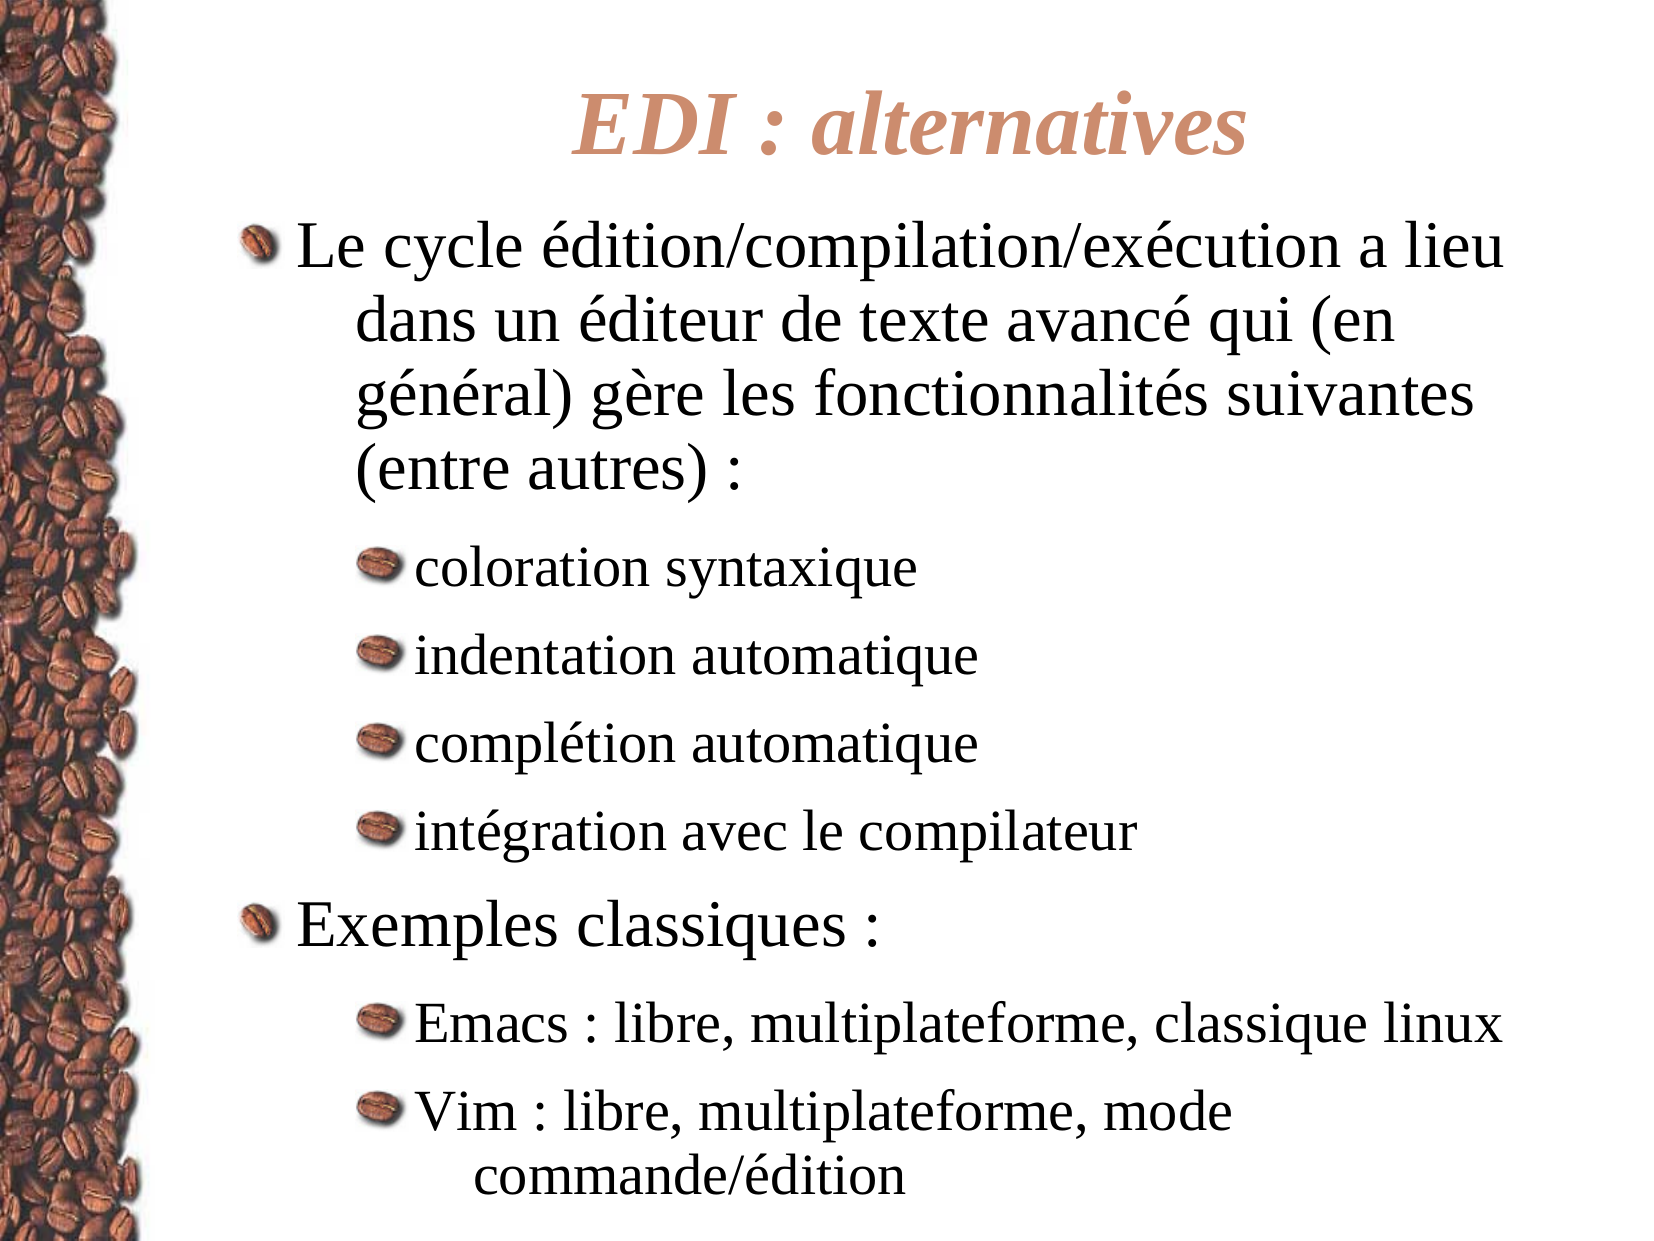

# EDI : alternatives
Le cycle édition/compilation/exécution a lieu dans un éditeur de texte avancé qui (en général) gère les fonctionnalités suivantes (entre autres) :
coloration syntaxique
indentation automatique
complétion automatique
intégration avec le compilateur
Exemples classiques :
Emacs : libre, multiplateforme, classique linux
Vim : libre, multiplateforme, mode commande/édition